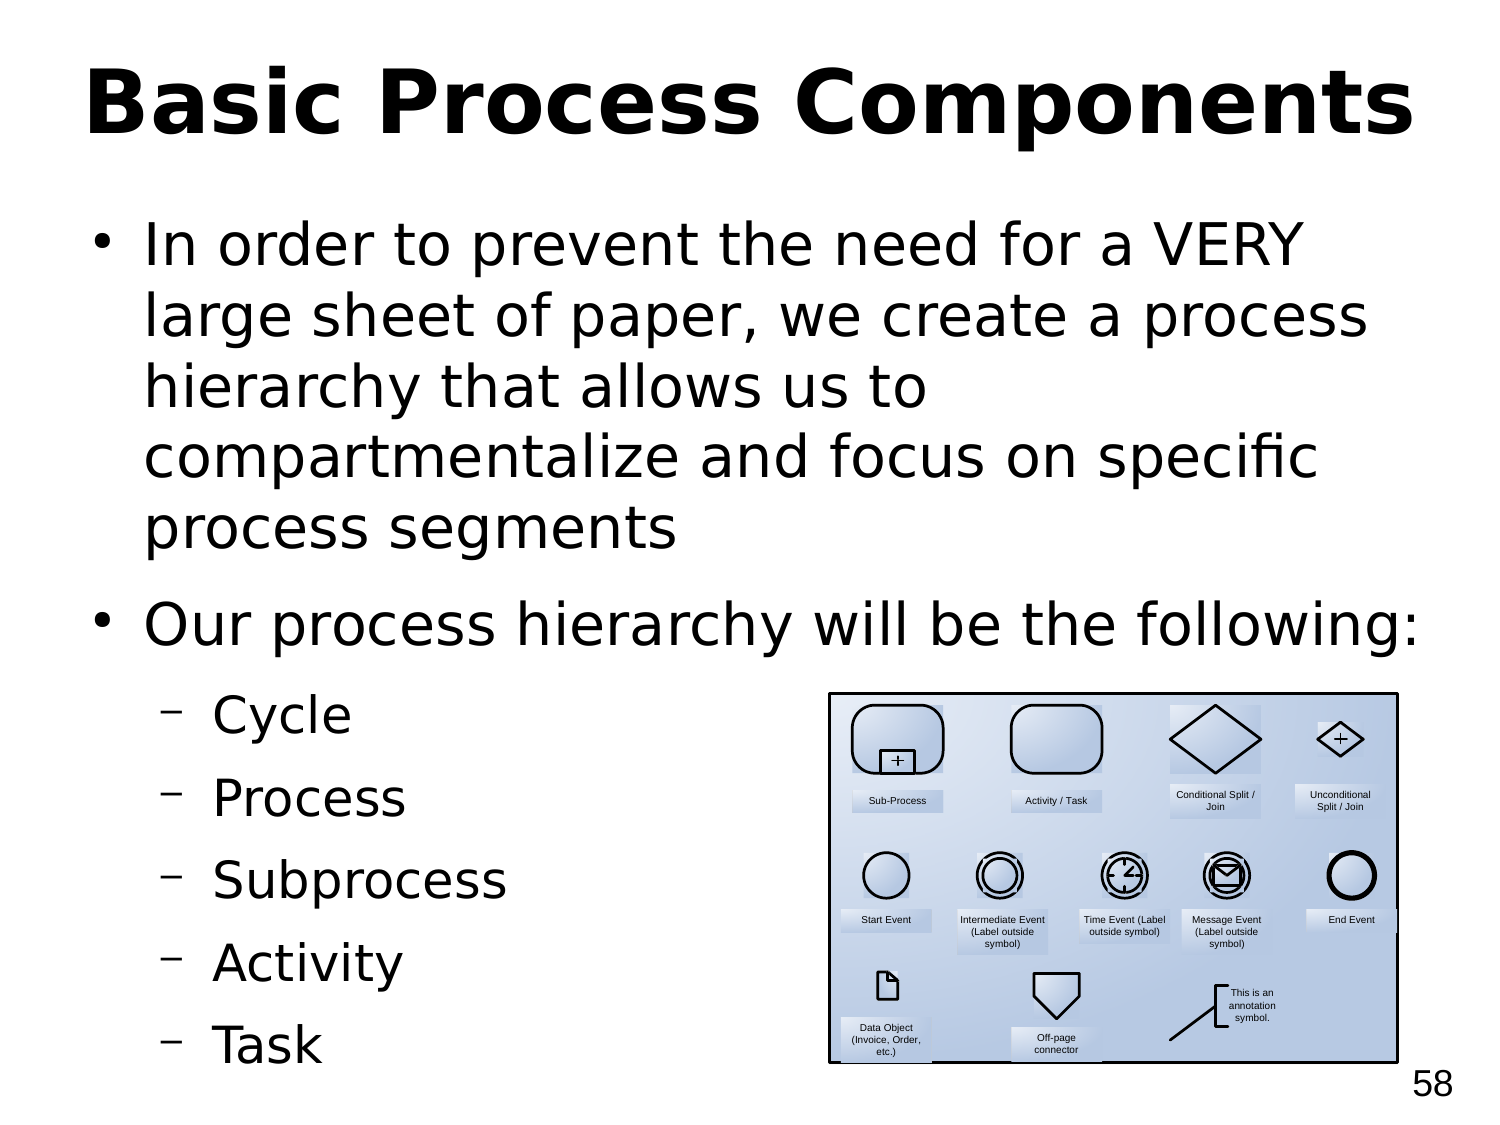

# Basic Process Components
In order to prevent the need for a VERY large sheet of paper, we create a process hierarchy that allows us to compartmentalize and focus on specific process segments
Our process hierarchy will be the following:
Cycle
Process
Subprocess
Activity
Task